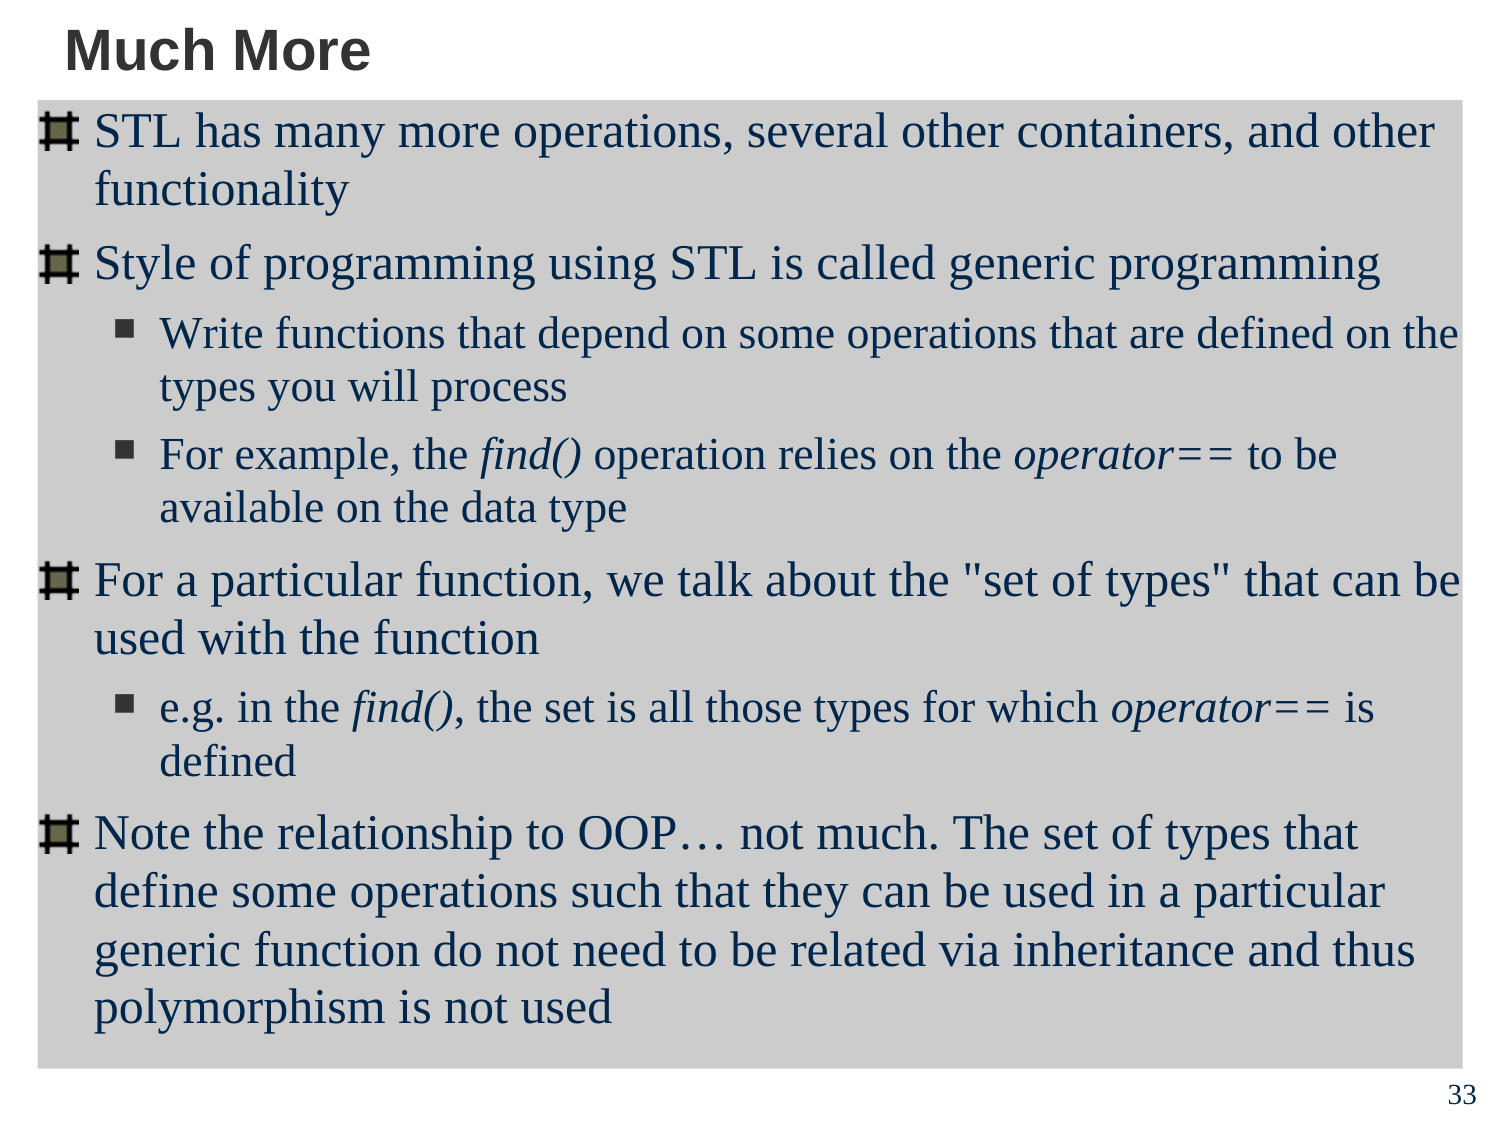

# Much More
STL has many more operations, several other containers, and other functionality
Style of programming using STL is called generic programming
Write functions that depend on some operations that are defined on the types you will process
For example, the find() operation relies on the operator== to be available on the data type
For a particular function, we talk about the "set of types" that can be used with the function
e.g. in the find(), the set is all those types for which operator== is defined
Note the relationship to OOP… not much. The set of types that define some operations such that they can be used in a particular generic function do not need to be related via inheritance and thus polymorphism is not used